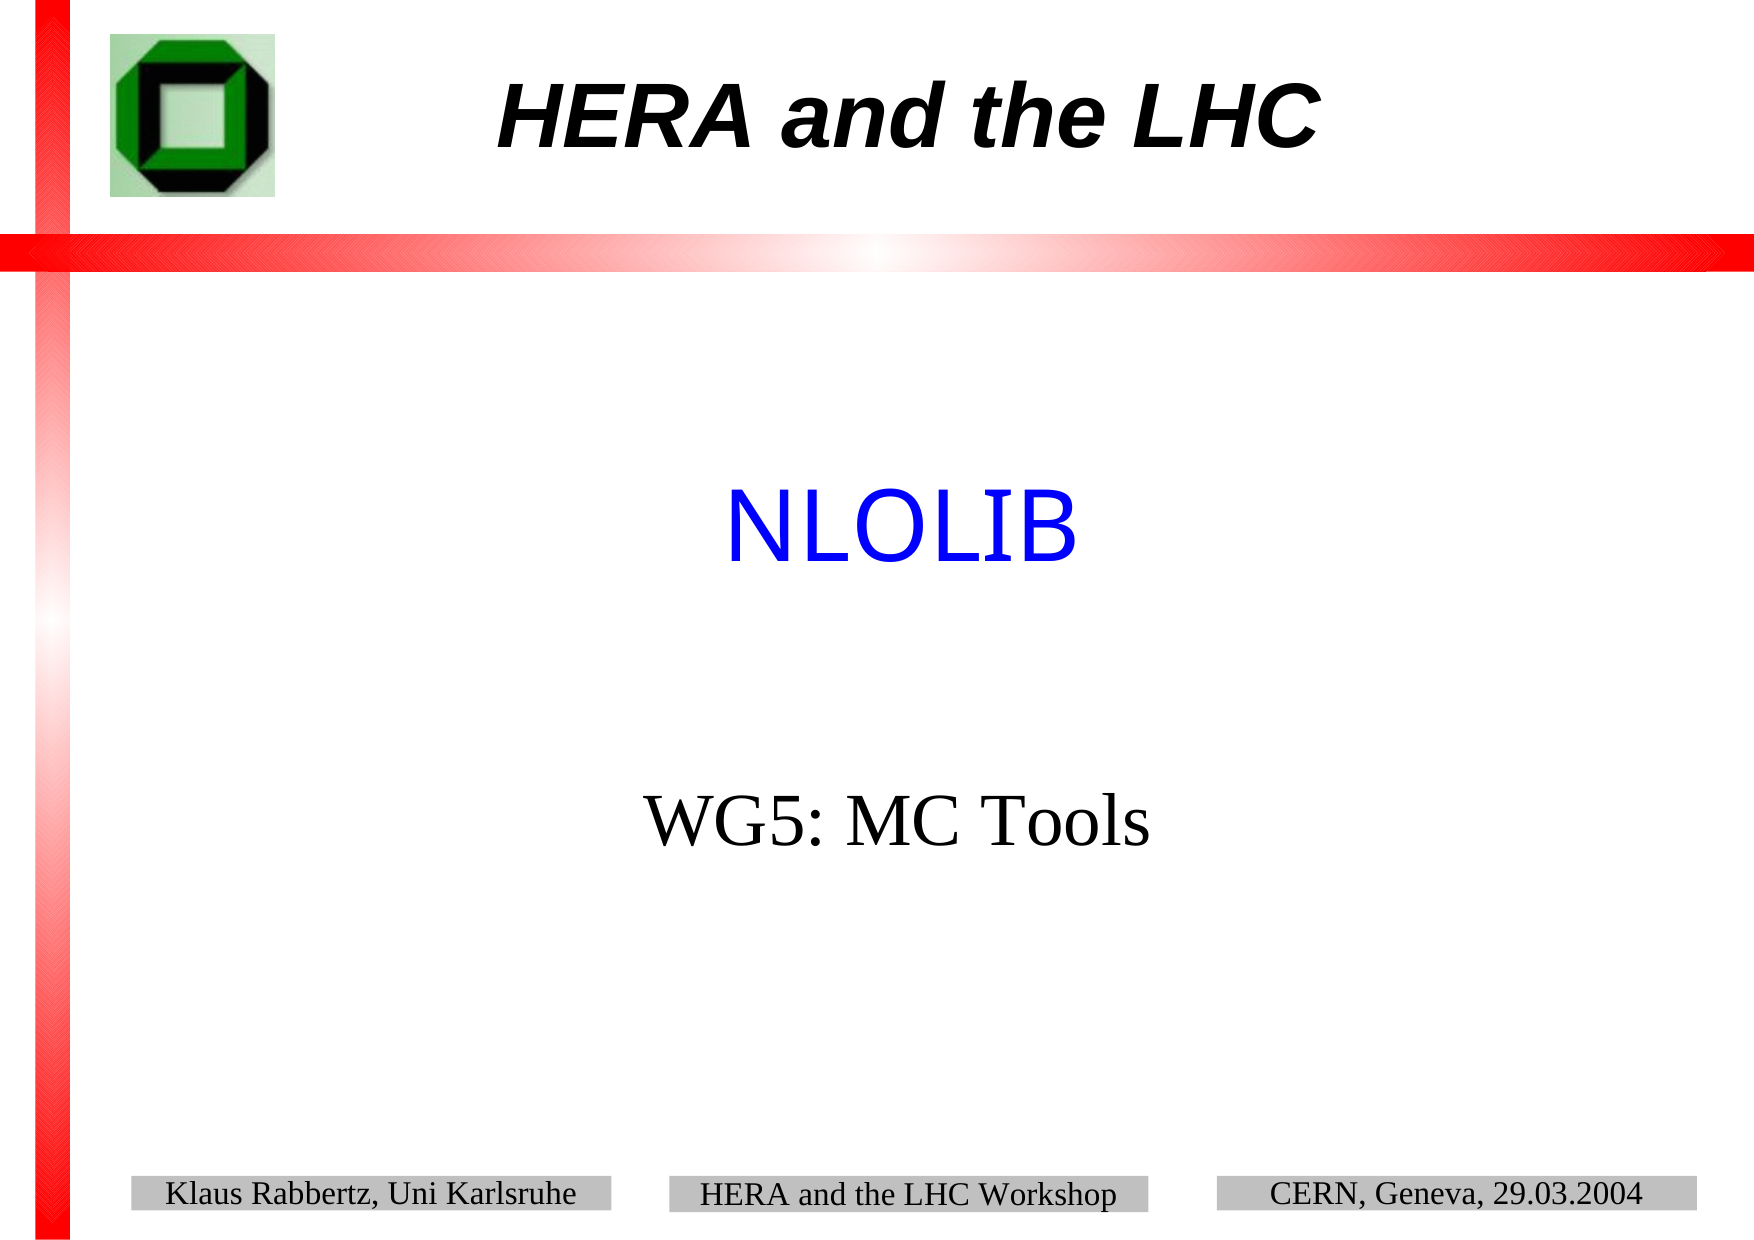

# HERA and the LHC
NLOLIB
WG5: MC Tools